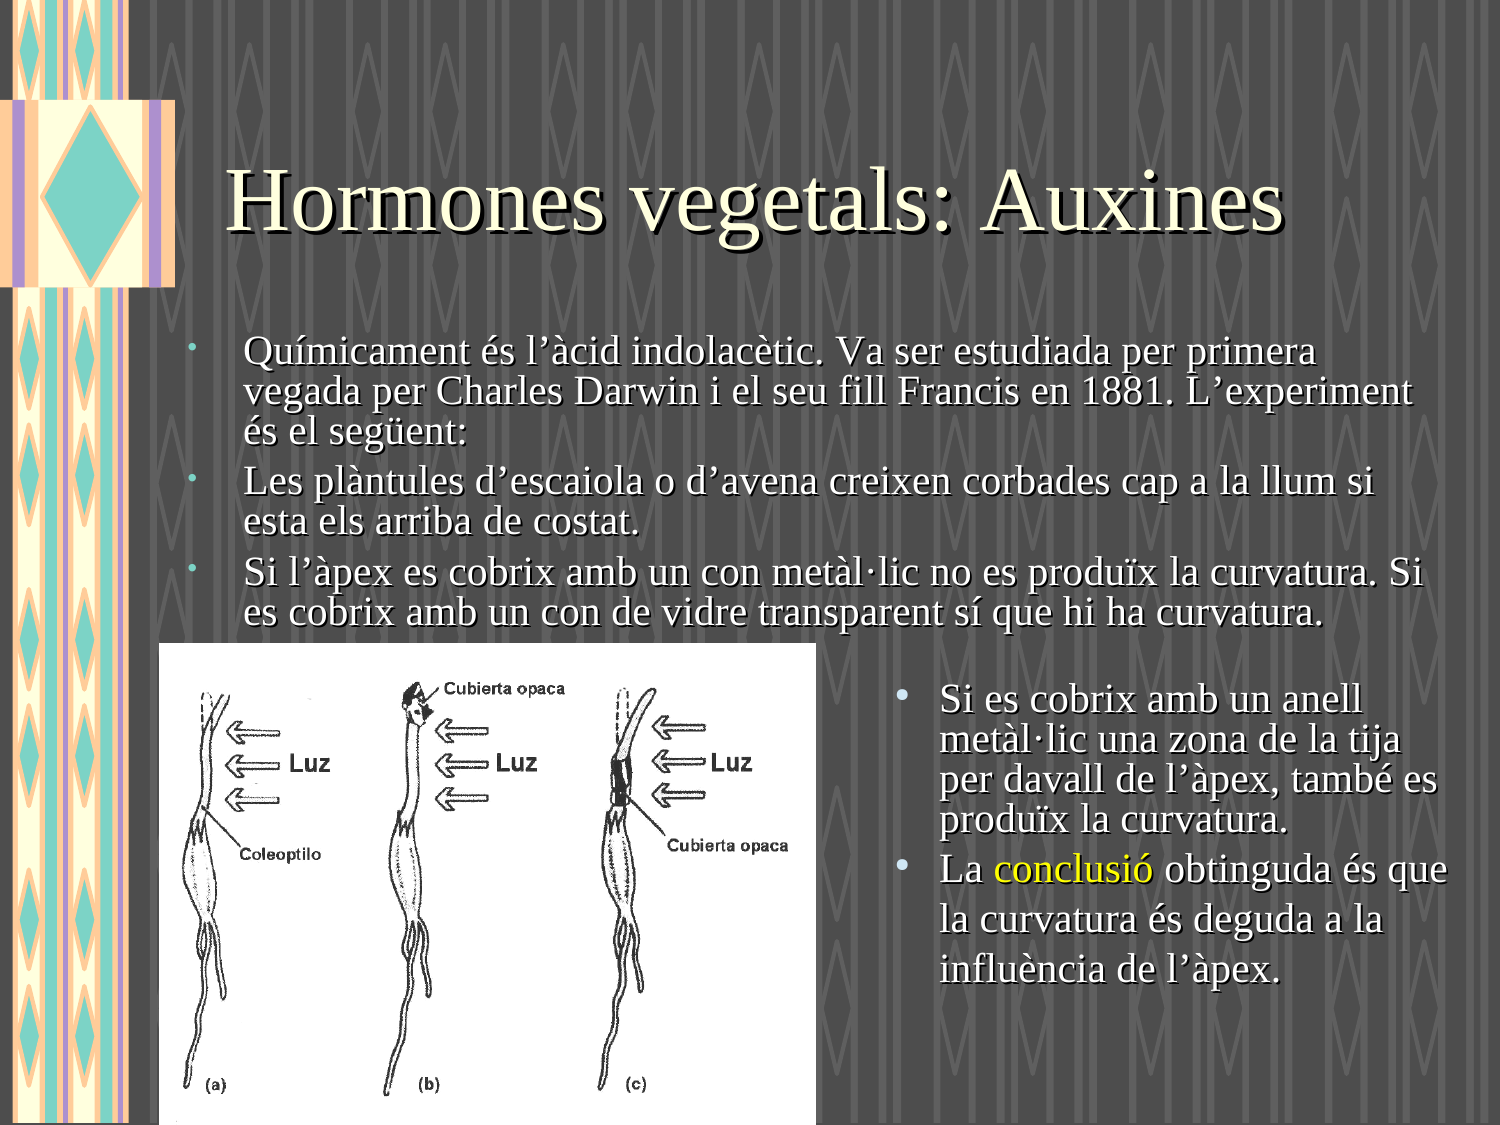

# Hormones vegetals: Auxines
Químicament és l’àcid indolacètic. Va ser estudiada per primera vegada per Charles Darwin i el seu fill Francis en 1881. L’experiment és el següent:
Les plàntules d’escaiola o d’avena creixen corbades cap a la llum si esta els arriba de costat.
Si l’àpex es cobrix amb un con metàl·lic no es produïx la curvatura. Si es cobrix amb un con de vidre transparent sí que hi ha curvatura.
Si es cobrix amb un anell metàl·lic una zona de la tija per davall de l’àpex, també es produïx la curvatura.
La conclusió obtinguda és que la curvatura és deguda a la influència de l’àpex.